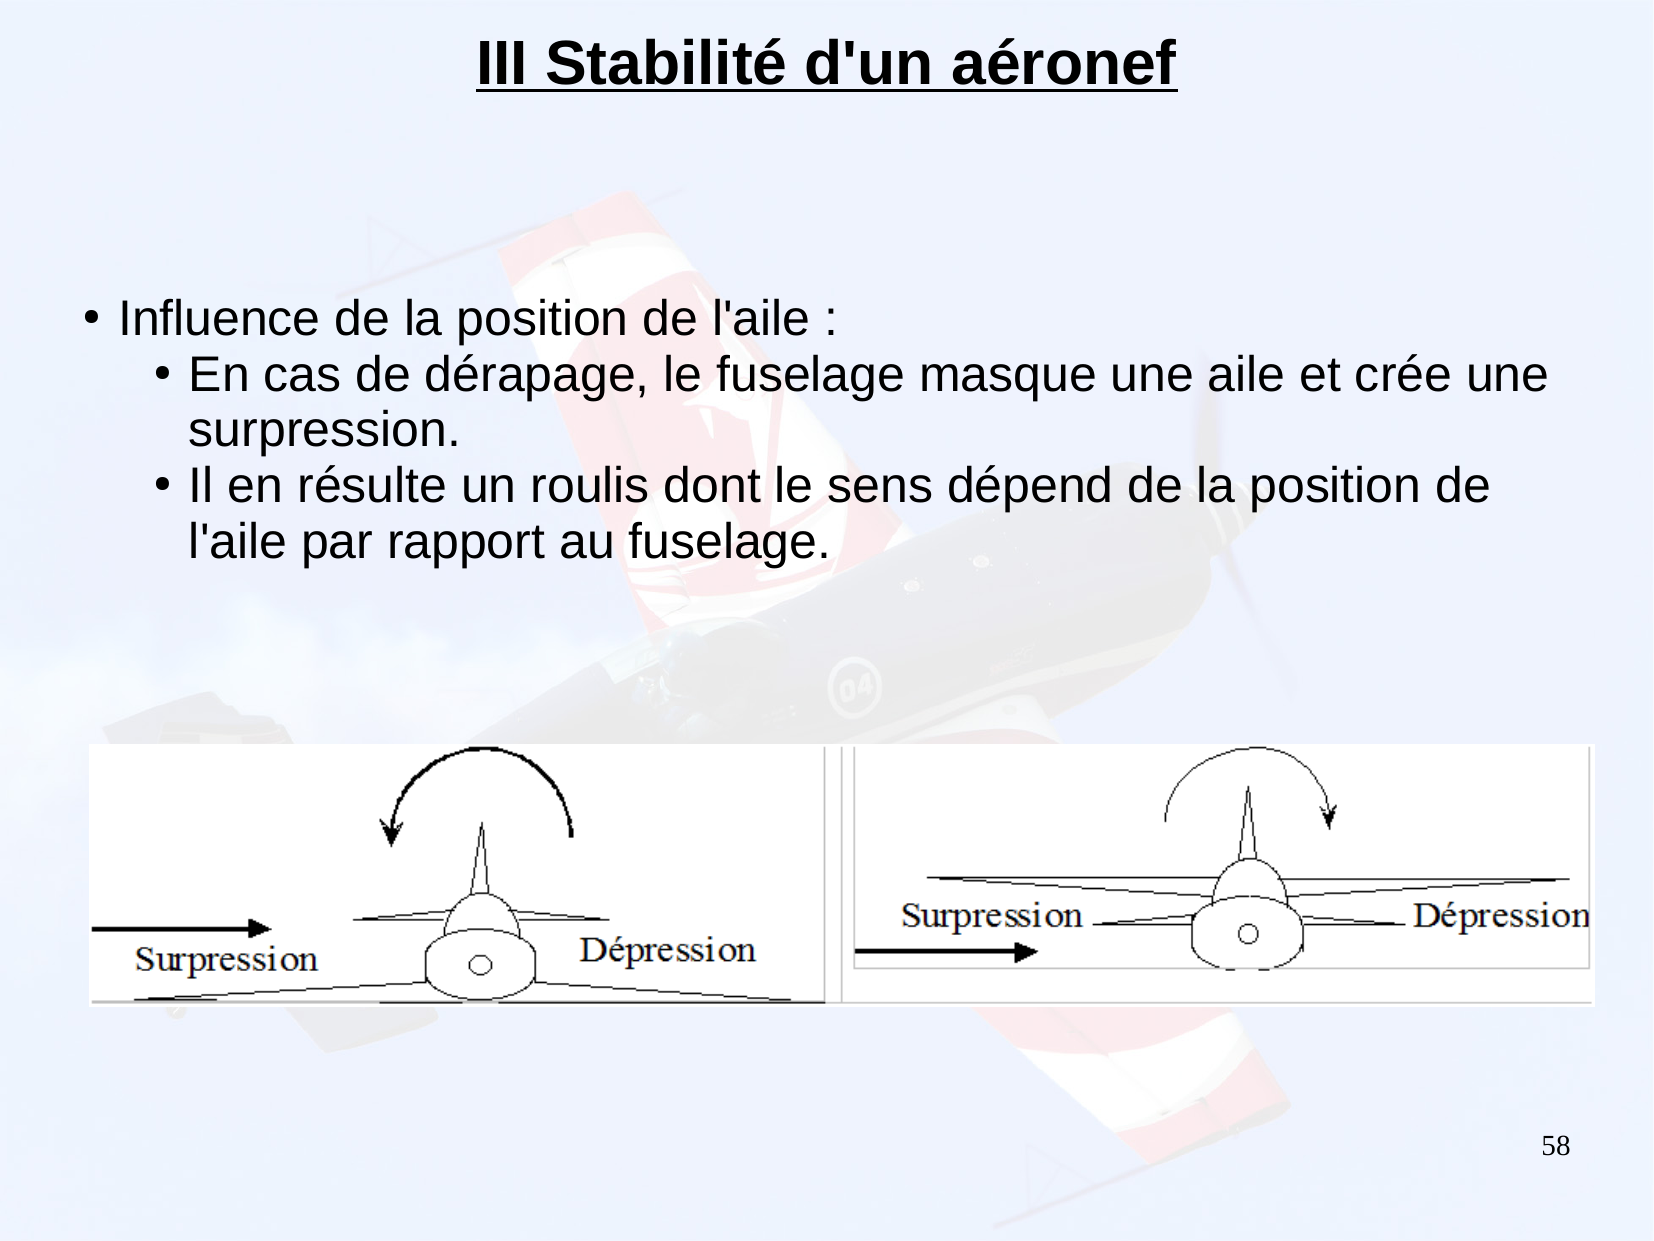

# III Stabilité d'un aéronef
Influence de la position de l'aile :
En cas de dérapage, le fuselage masque une aile et crée une surpression.
Il en résulte un roulis dont le sens dépend de la position de l'aile par rapport au fuselage.
58